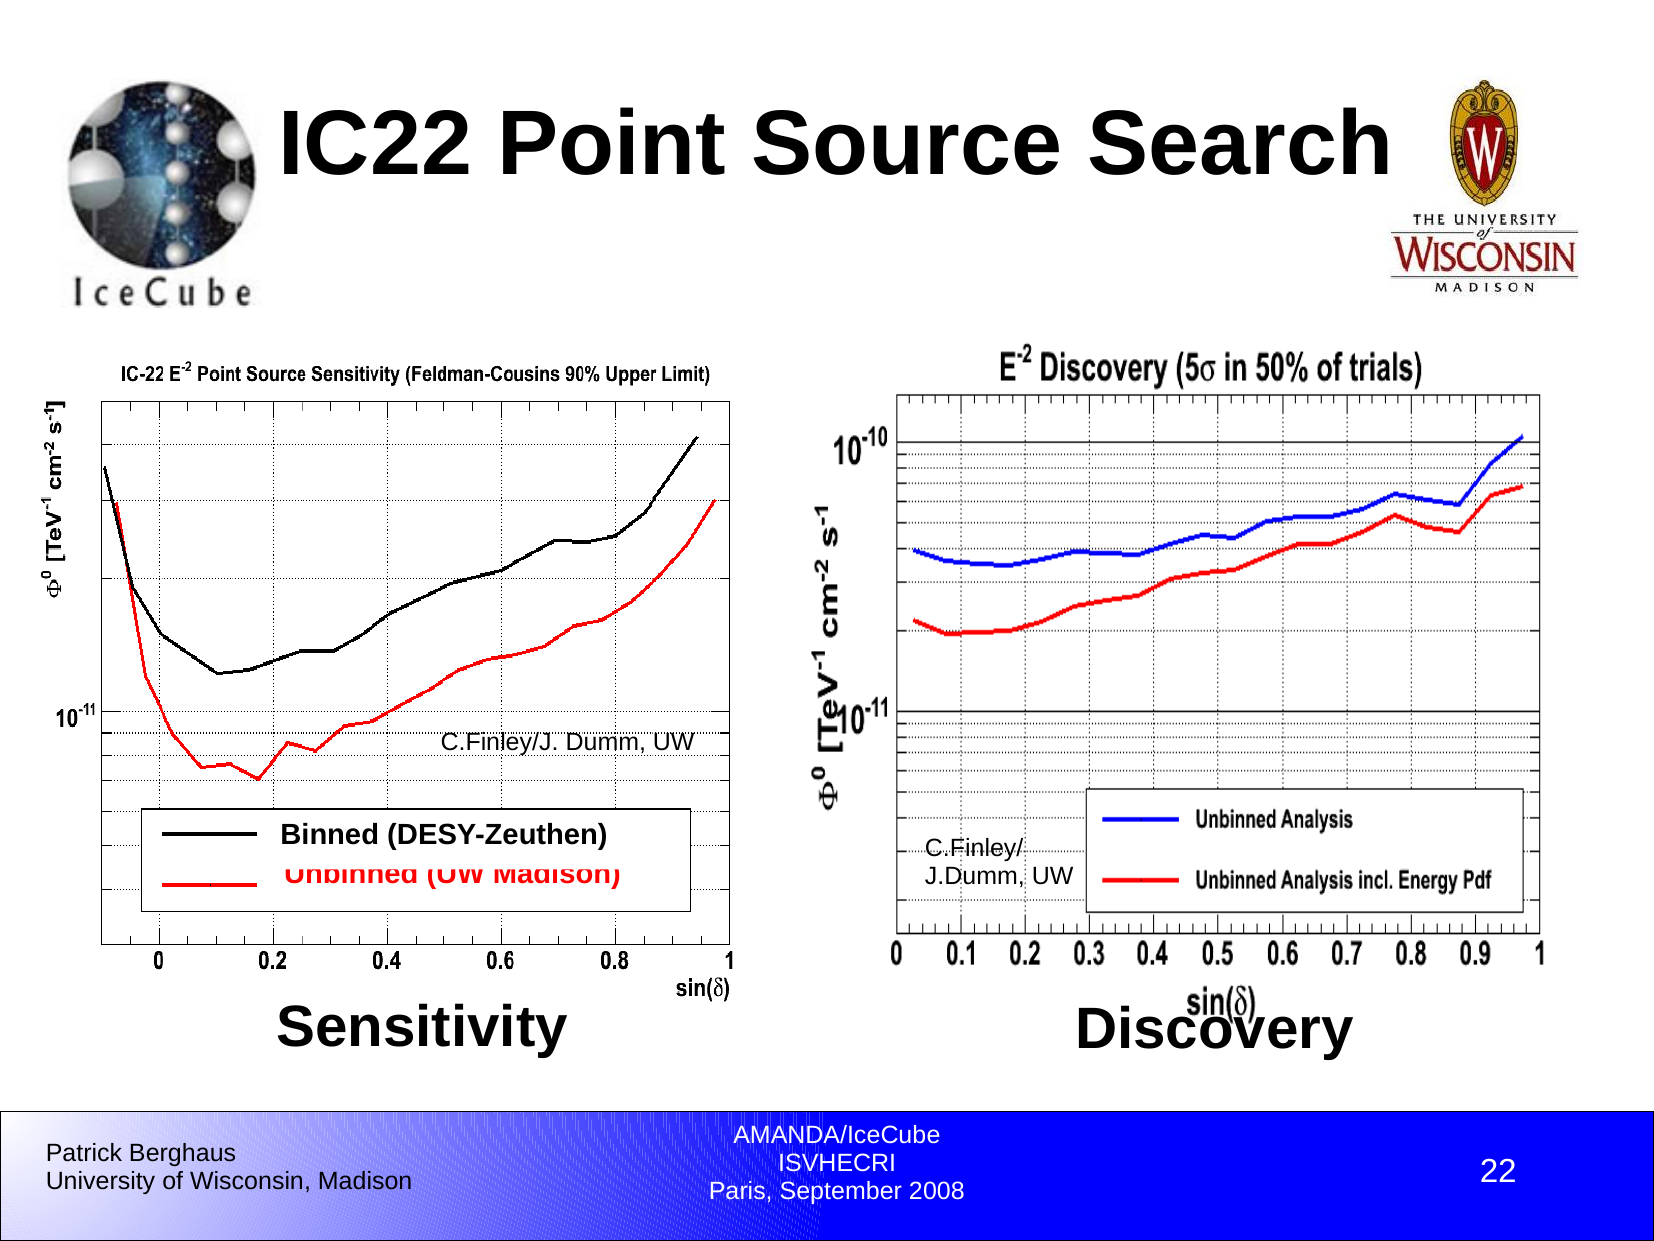

IC22 Point Source Search
C.Finley/
J.Dumm, UW
Discovery
C.Finley/J. Dumm, UW
Binned (DESY-Zeuthen)
Unbinned (UW Madison)
Sensitivity